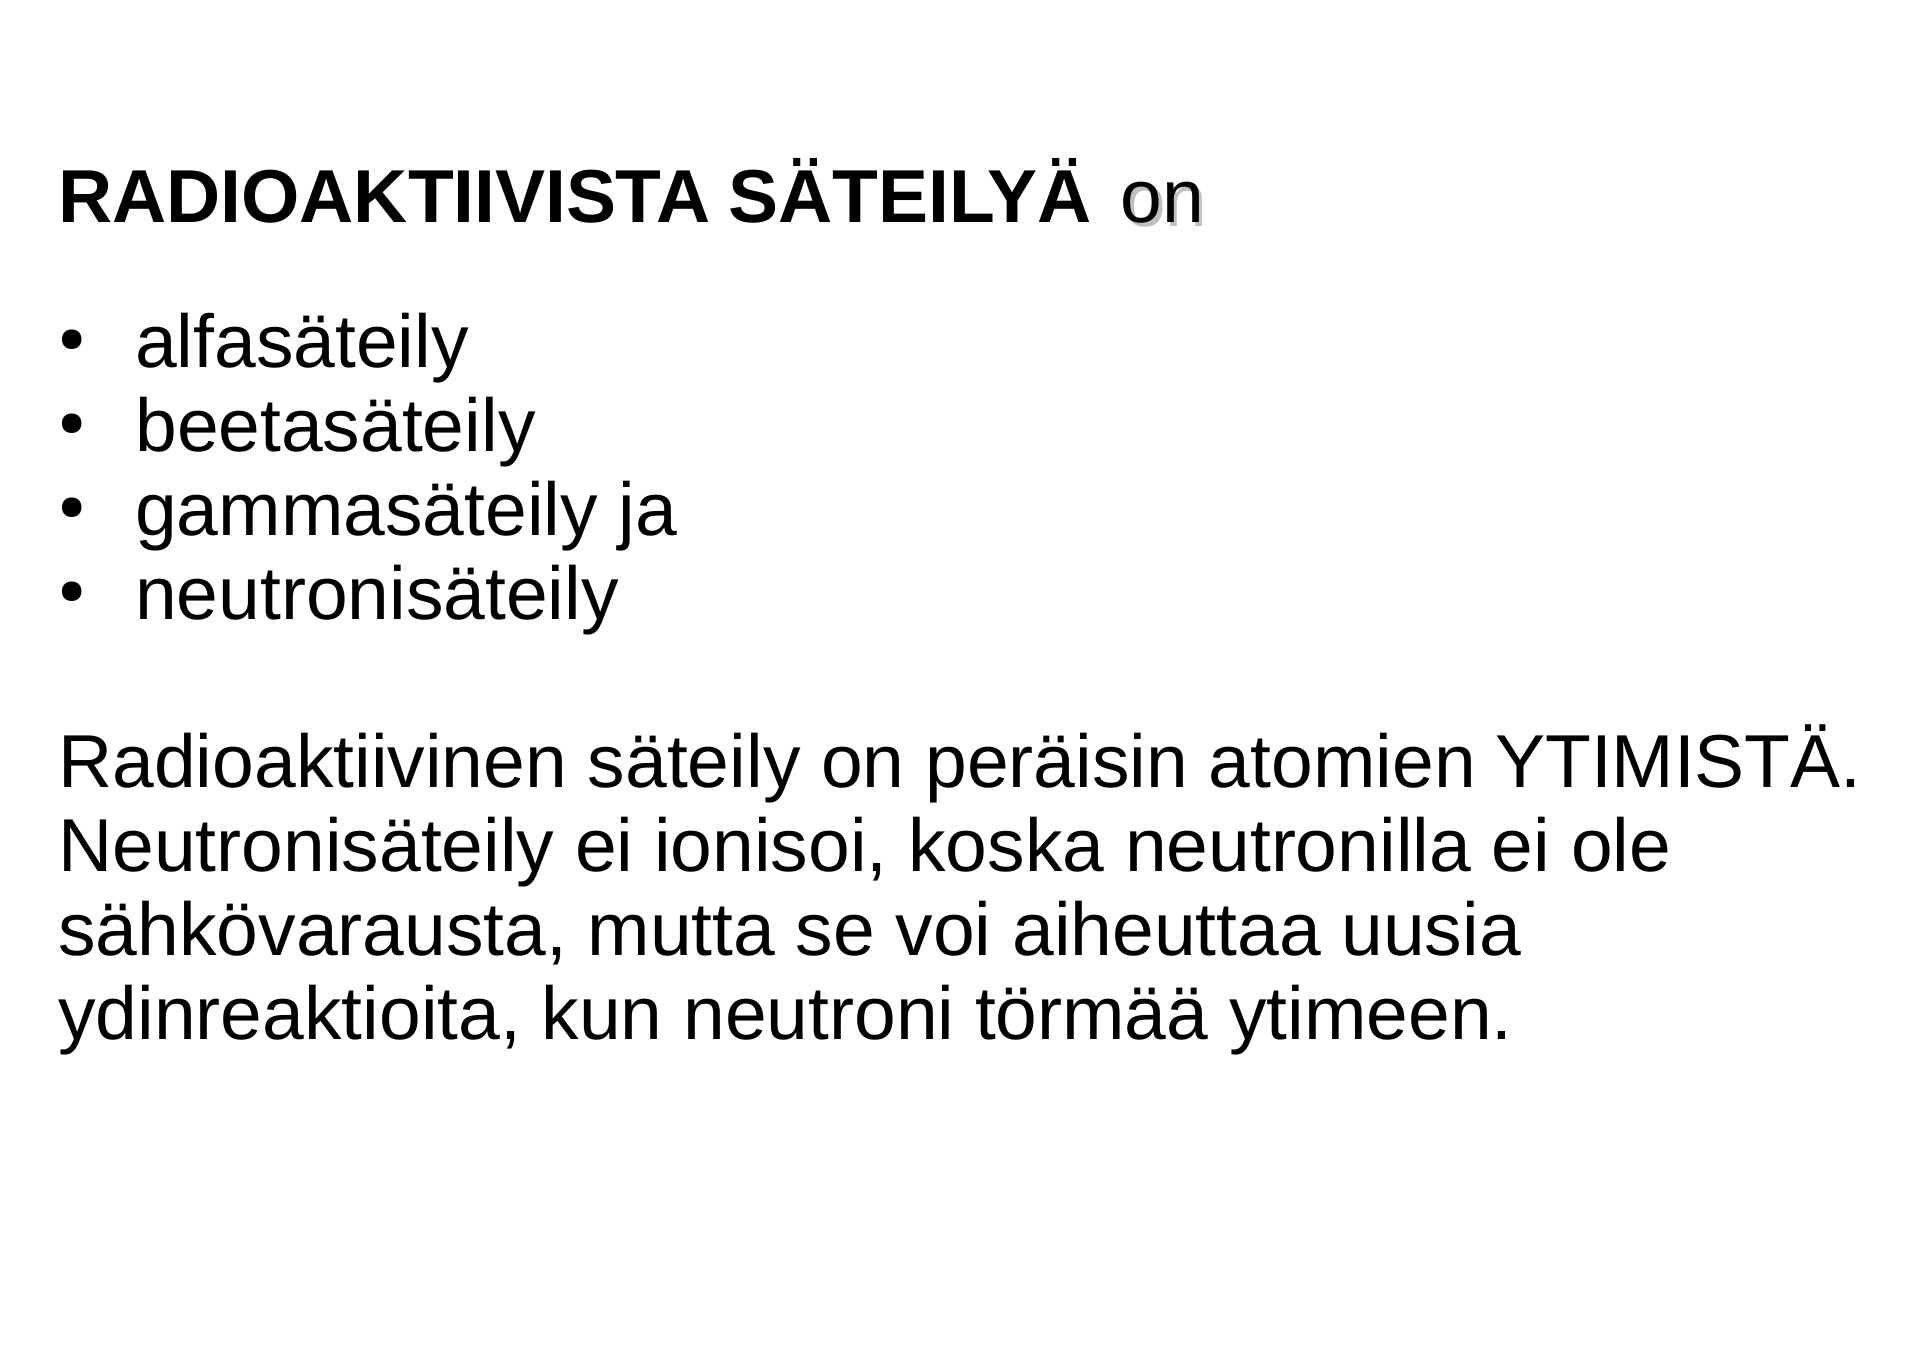

RADIOAKTIIVISTA SÄTEILYÄ on
 alfasäteily
 beetasäteily
 gammasäteily ja
 neutronisäteily
Radioaktiivinen säteily on peräisin atomien YTIMISTÄ. Neutronisäteily ei ionisoi, koska neutronilla ei ole sähkövarausta, mutta se voi aiheuttaa uusia ydinreaktioita, kun neutroni törmää ytimeen.